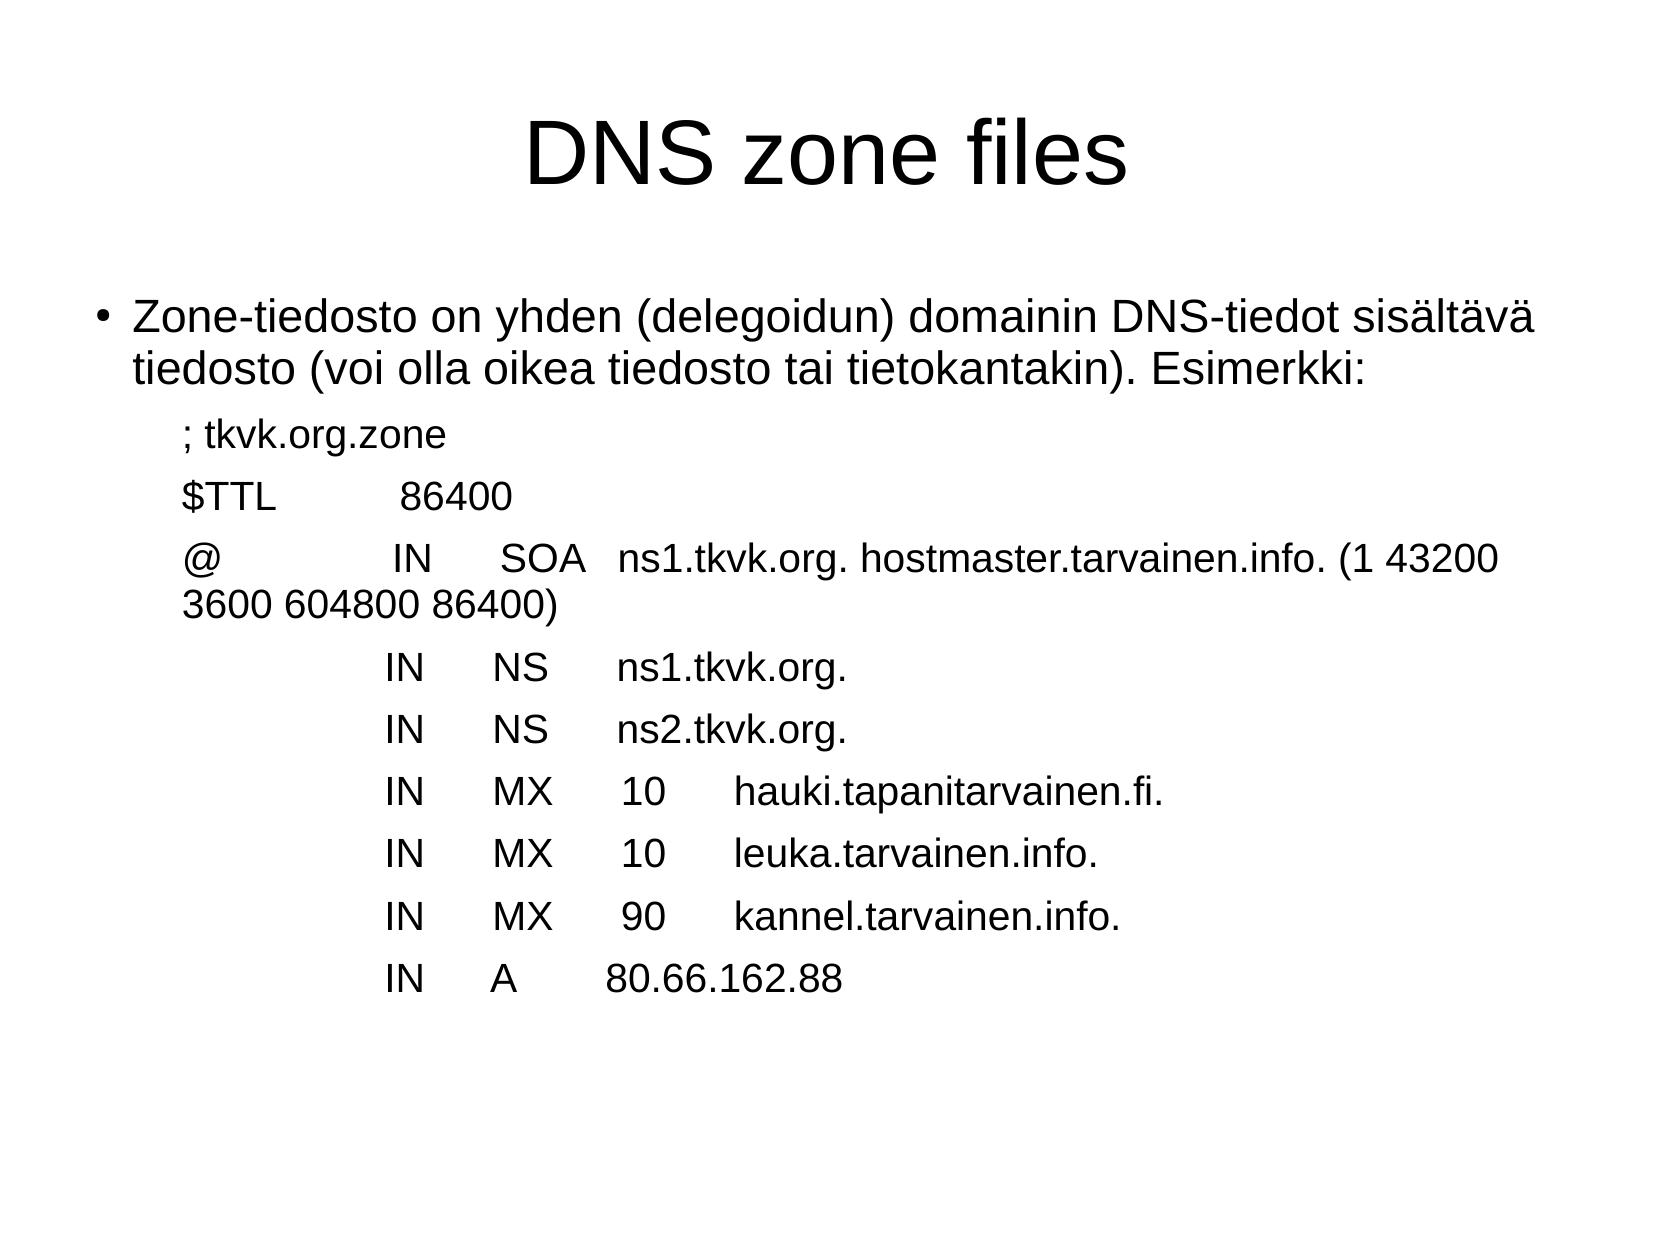

# DNS zone files
Zone-tiedosto on yhden (delegoidun) domainin DNS-tiedot sisältävä tiedosto (voi olla oikea tiedosto tai tietokantakin). Esimerkki:
; tkvk.org.zone
$TTL 86400
@ IN SOA ns1.tkvk.org. hostmaster.tarvainen.info. (1 43200 3600 604800 86400)
 IN NS ns1.tkvk.org.
 IN NS ns2.tkvk.org.
 IN MX 10 hauki.tapanitarvainen.fi.
 IN MX 10 leuka.tarvainen.info.
 IN MX 90 kannel.tarvainen.info.
 IN A 80.66.162.88